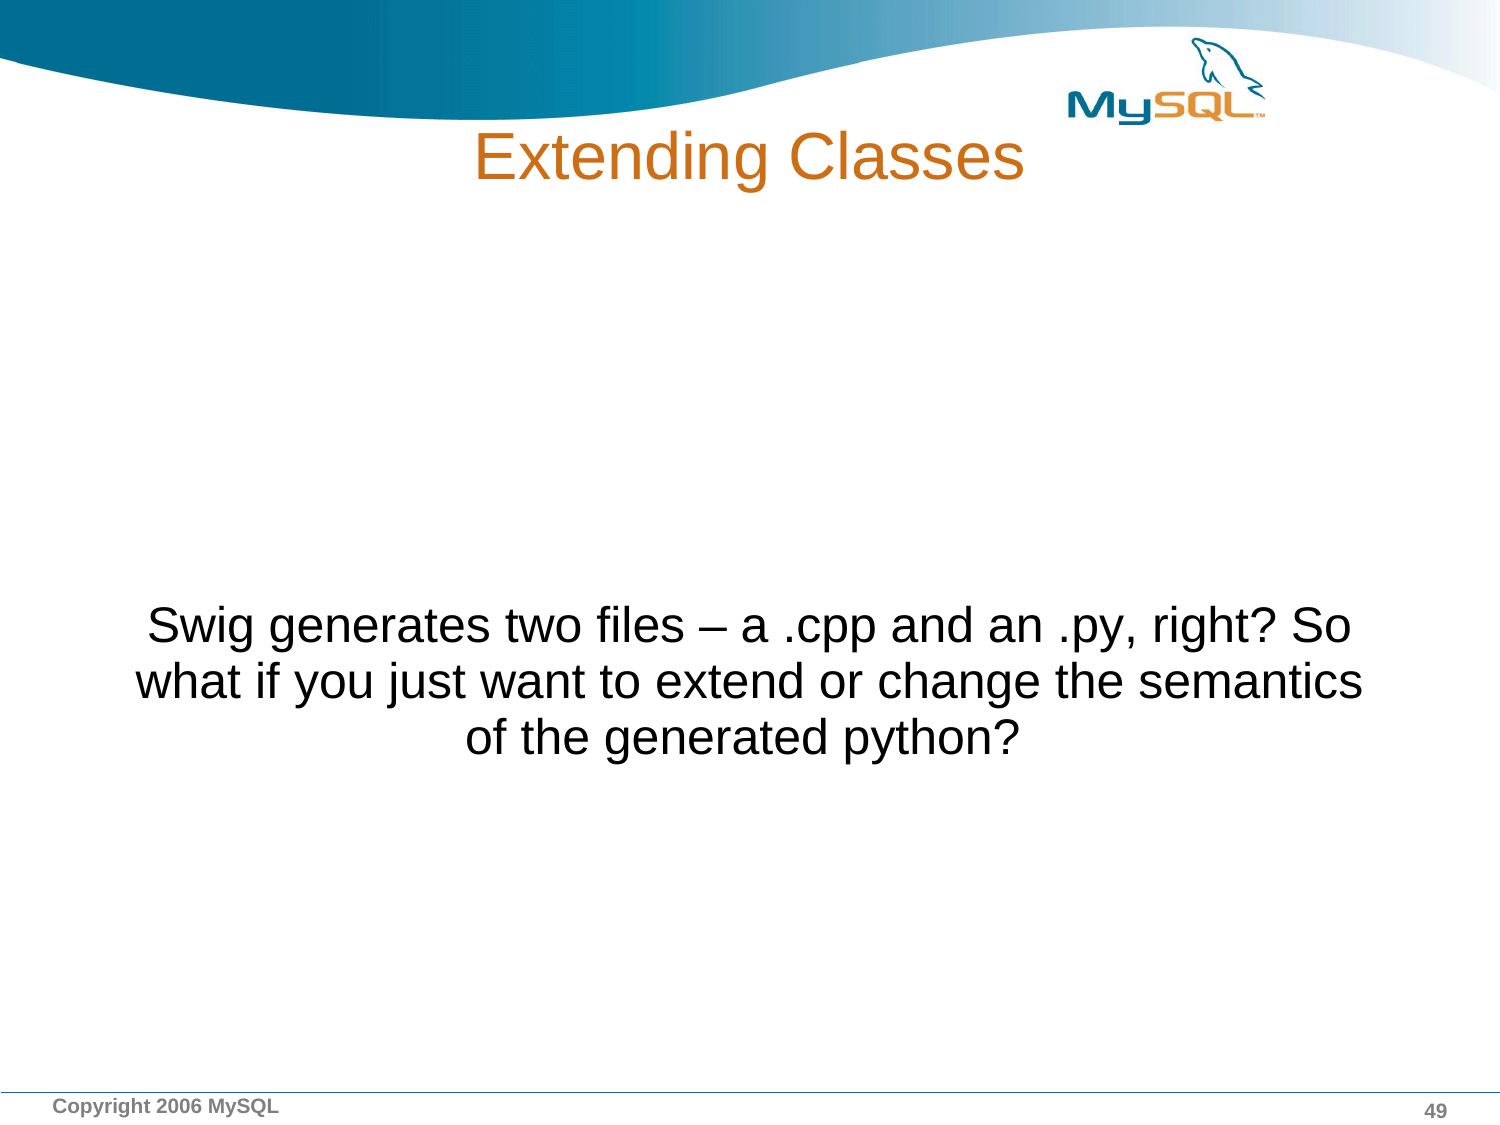

# Extending Classes
Swig generates two files – a .cpp and an .py, right? So what if you just want to extend or change the semantics of the generated python?